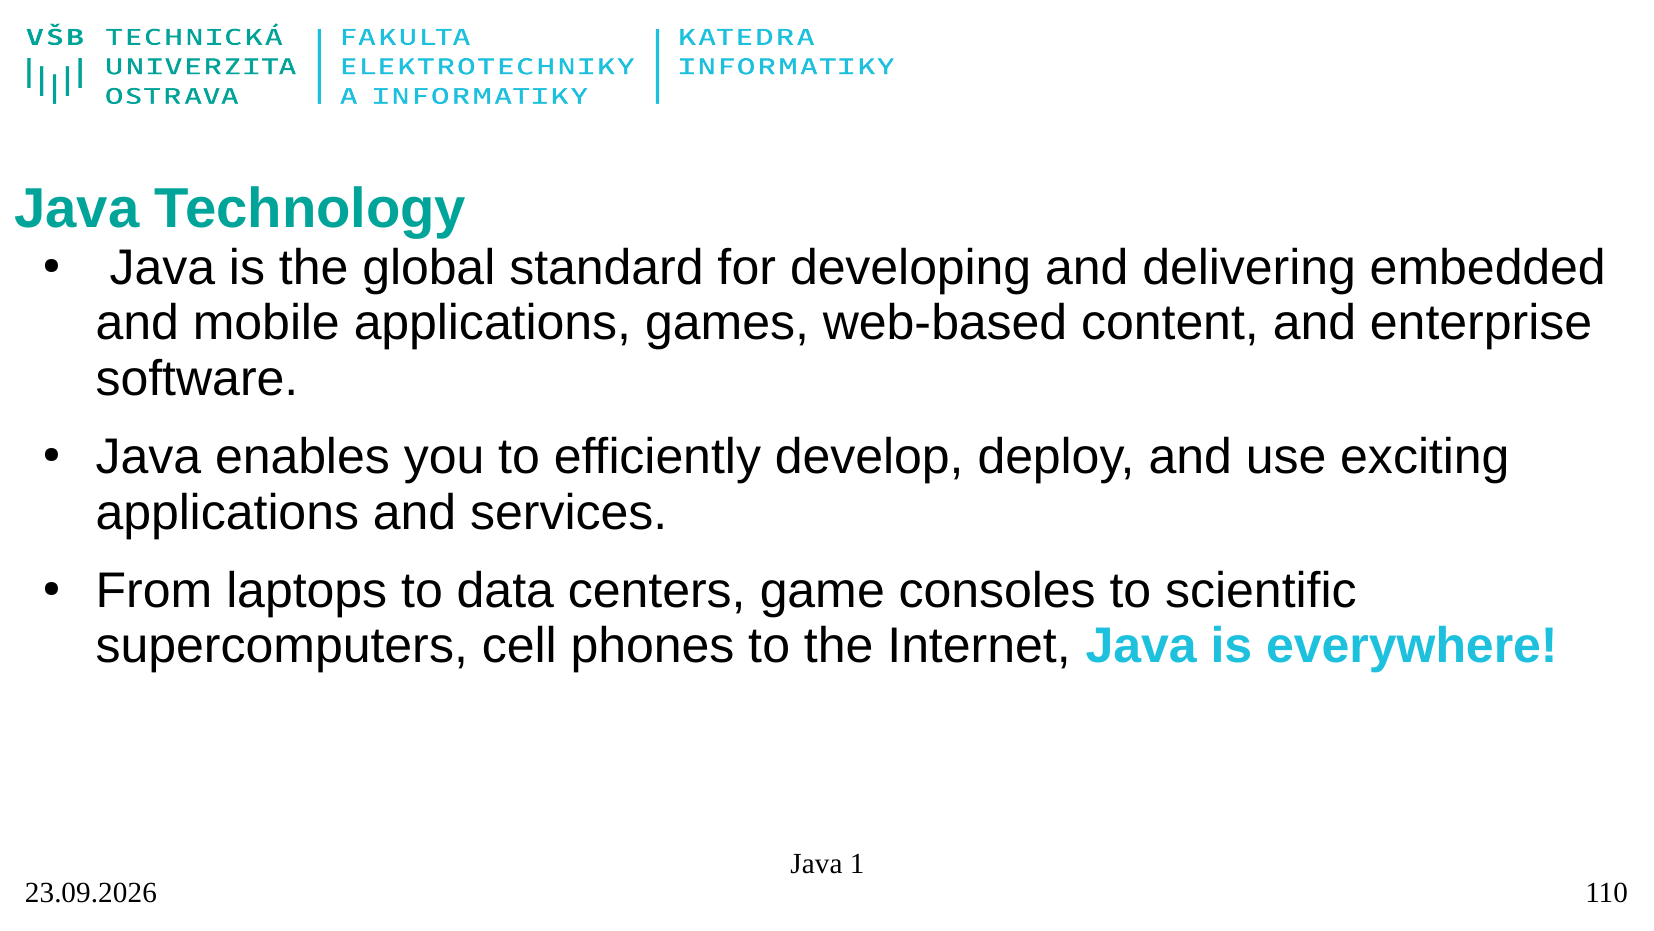

# Java Technology
 Java is the global standard for developing and delivering embedded and mobile applications, games, web-based content, and enterprise software.
Java enables you to efficiently develop, deploy, and use exciting applications and services.
From laptops to data centers, game consoles to scientific supercomputers, cell phones to the Internet, Java is everywhere!
Java 1
110